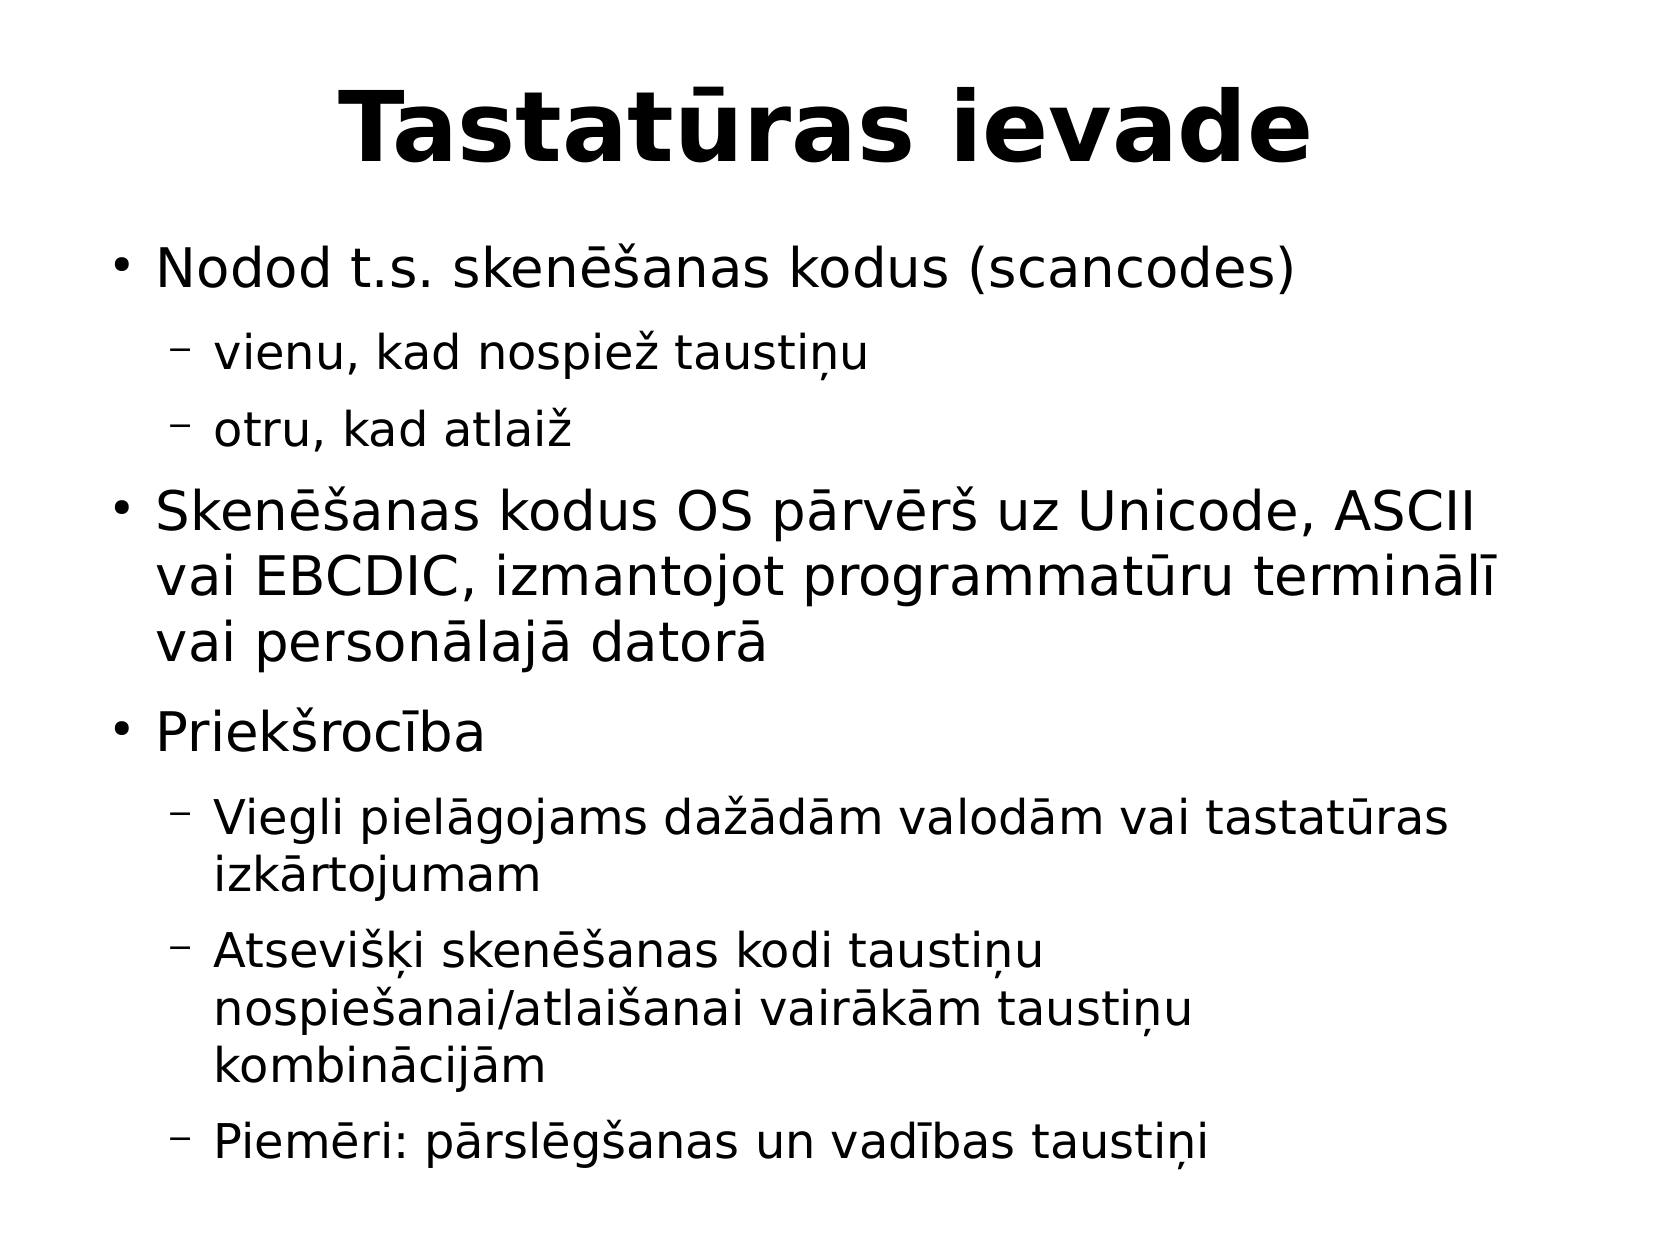

# Tastatūras ievade
Nodod t.s. skenēšanas kodus (scancodes)
vienu, kad nospiež taustiņu
otru, kad atlaiž
Skenēšanas kodus OS pārvērš uz Unicode, ASCII vai EBCDIC, izmantojot programmatūru terminālī vai personālajā datorā
Priekšrocība
Viegli pielāgojams dažādām valodām vai tastatūras izkārtojumam
Atsevišķi skenēšanas kodi taustiņu nospiešanai/atlaišanai vairākām taustiņu kombinācijām
Piemēri: pārslēgšanas un vadības taustiņi